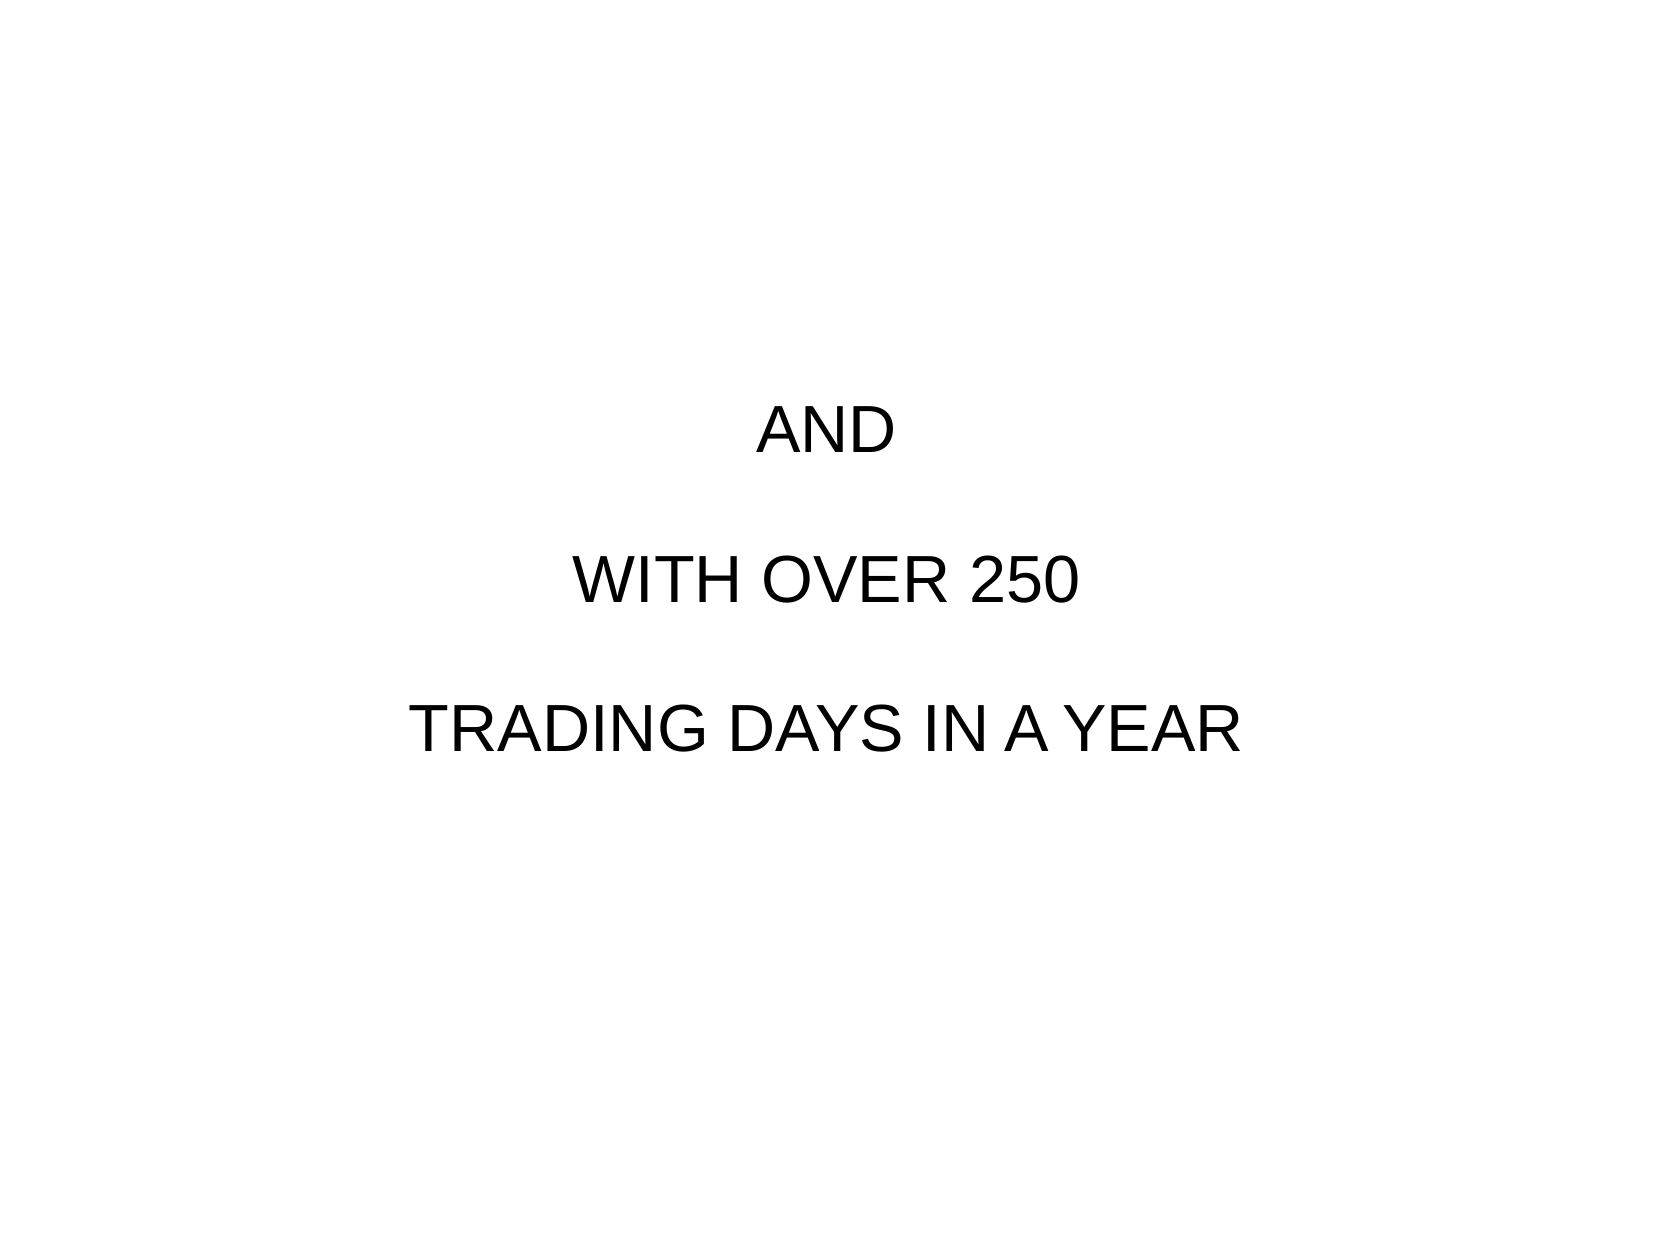

# AND
WITH OVER 250
TRADING DAYS IN A YEAR